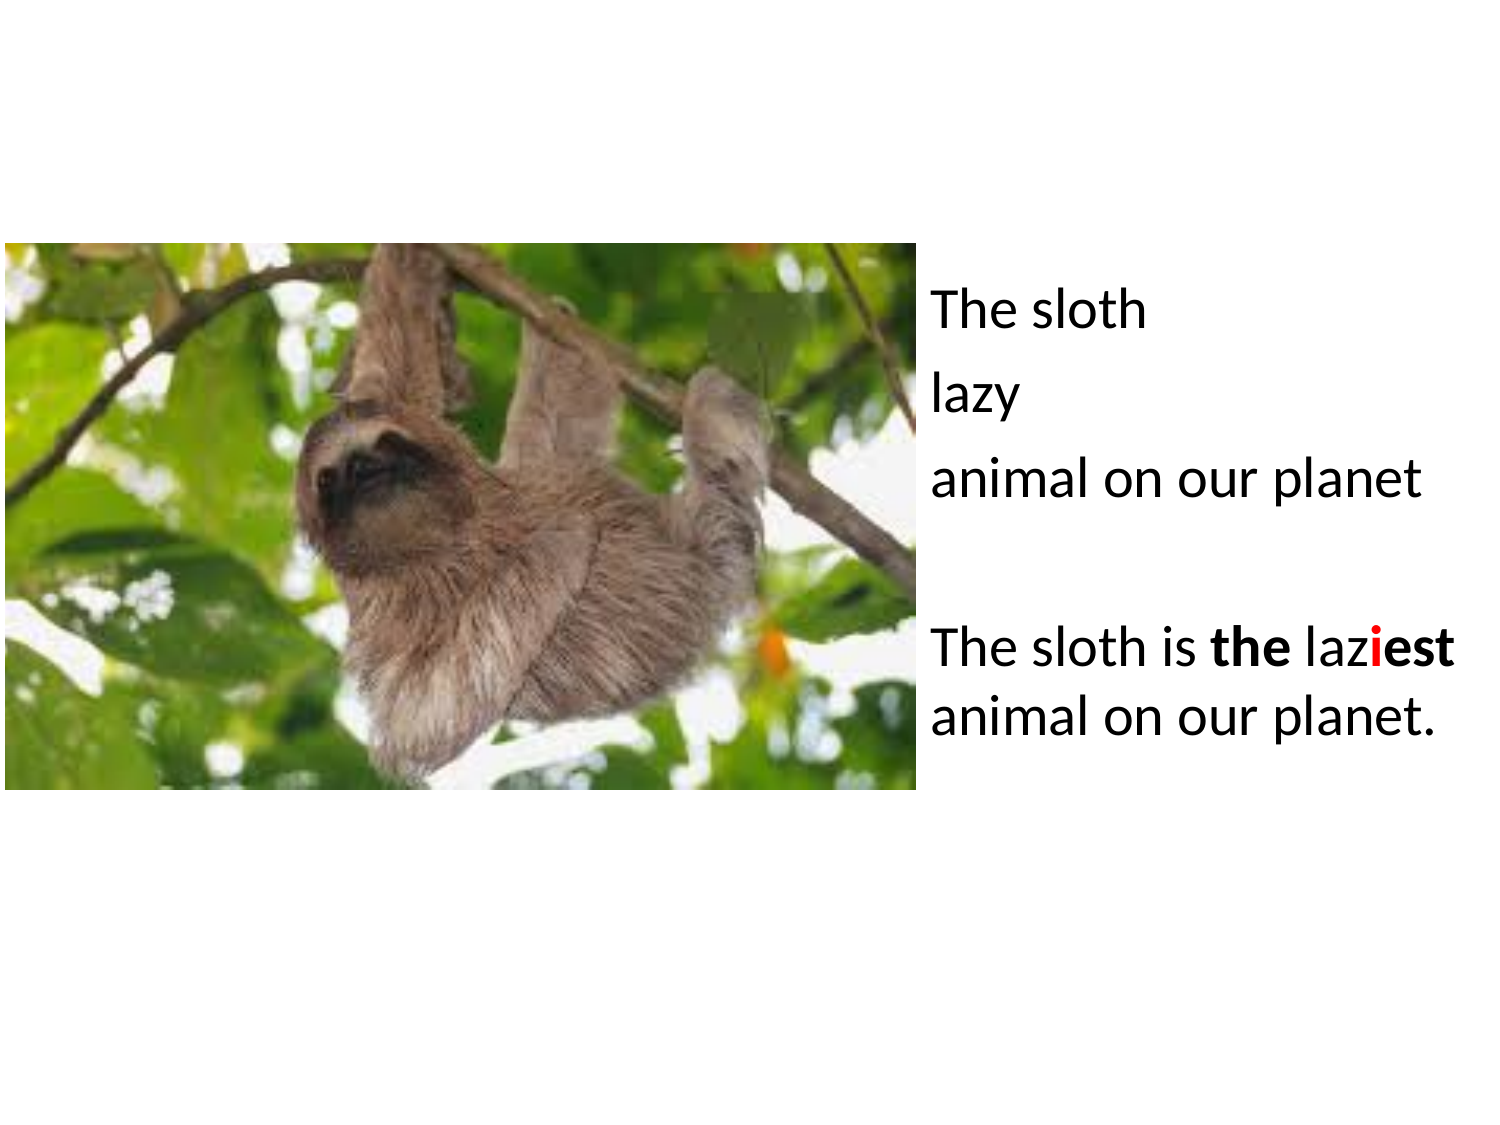

# The sloth
lazy
animal on our planet
The sloth is the laziest animal on our planet.